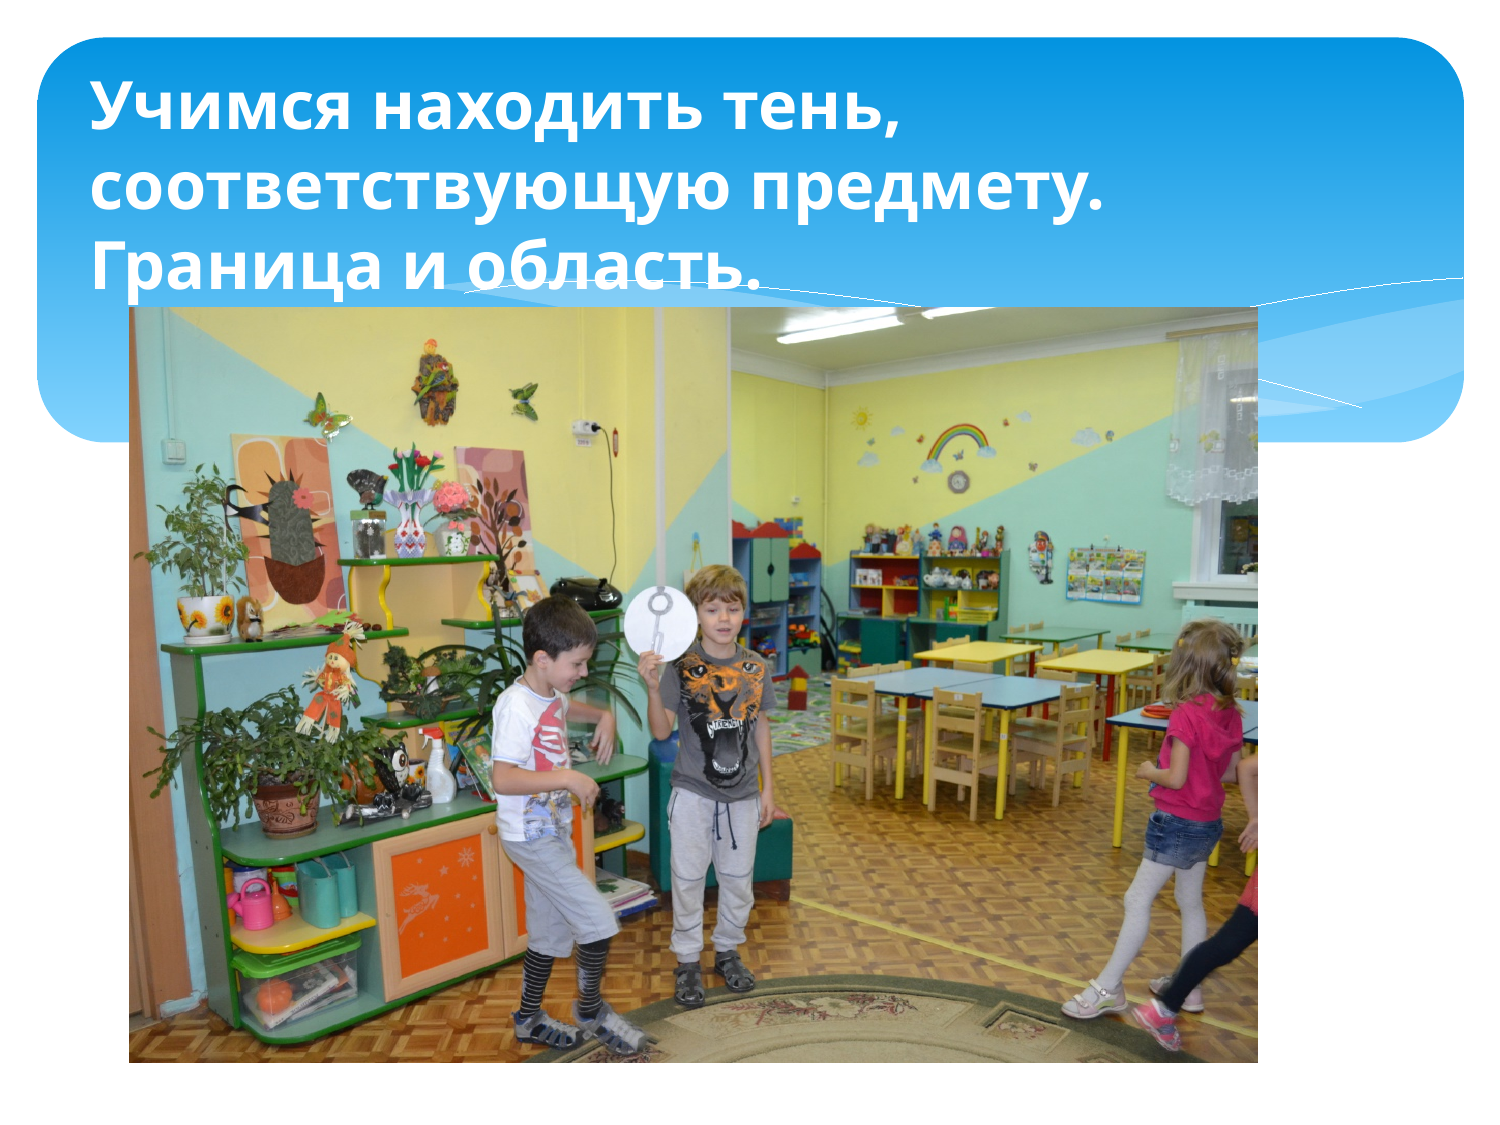

# Учимся находить тень, соответствующую предмету. Граница и область.